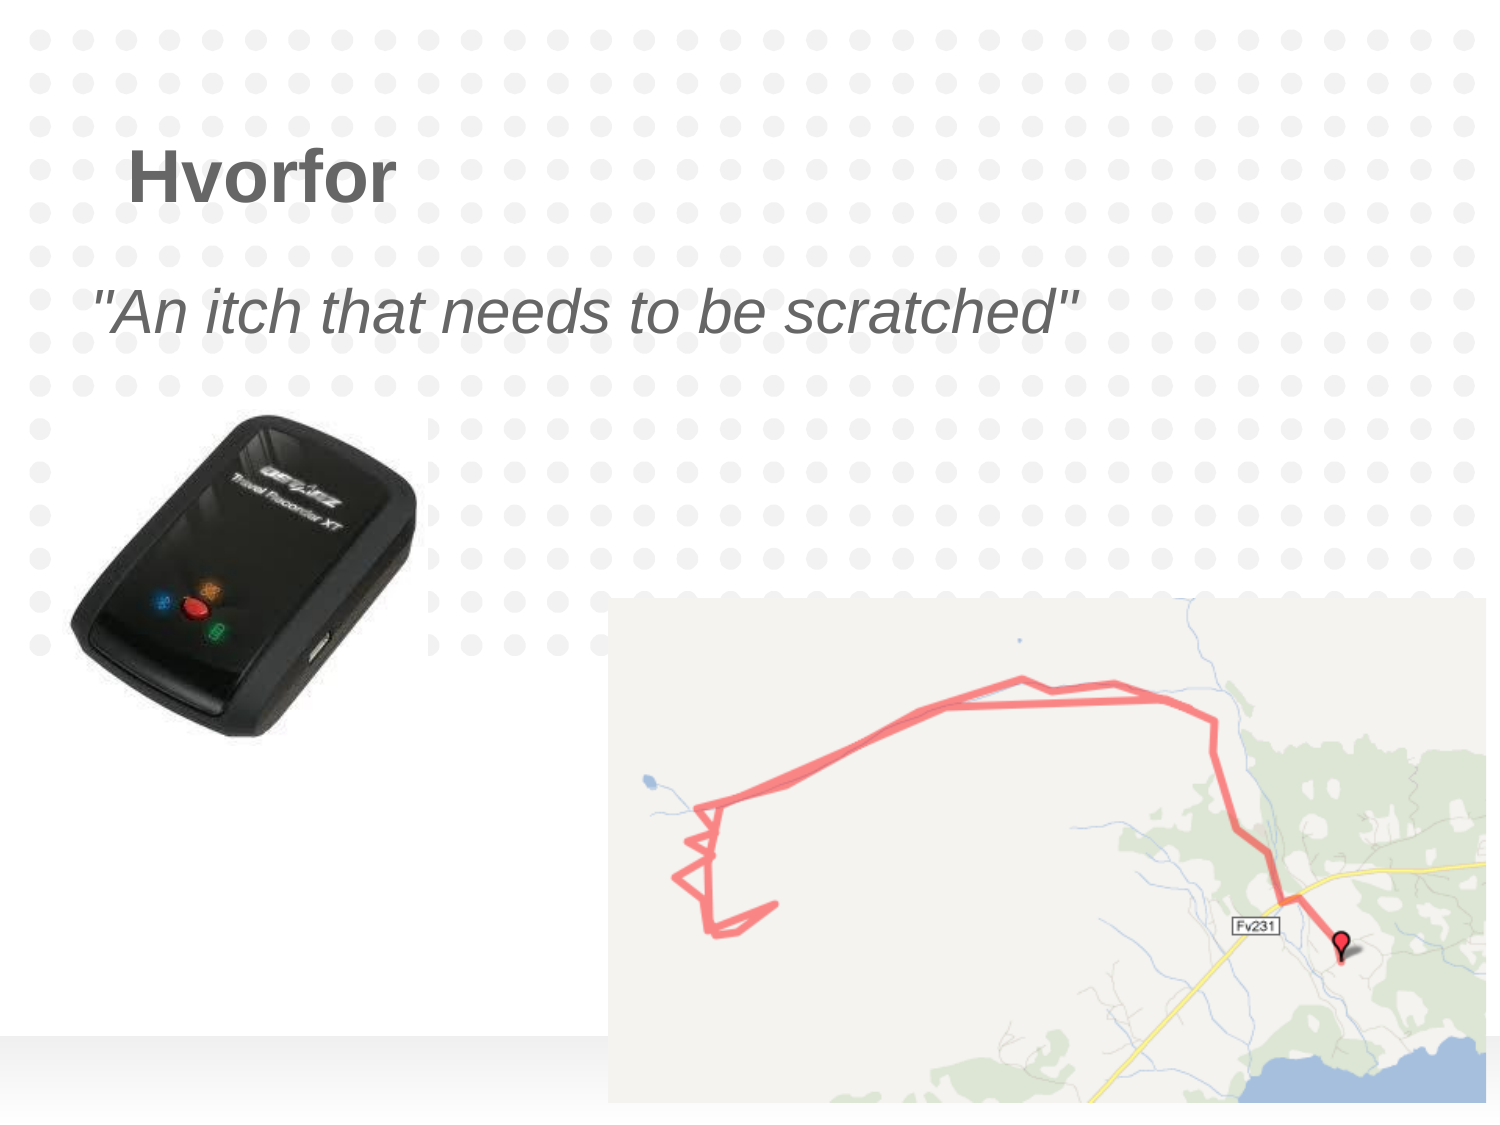

# Hvorfor
"An itch that needs to be scratched"